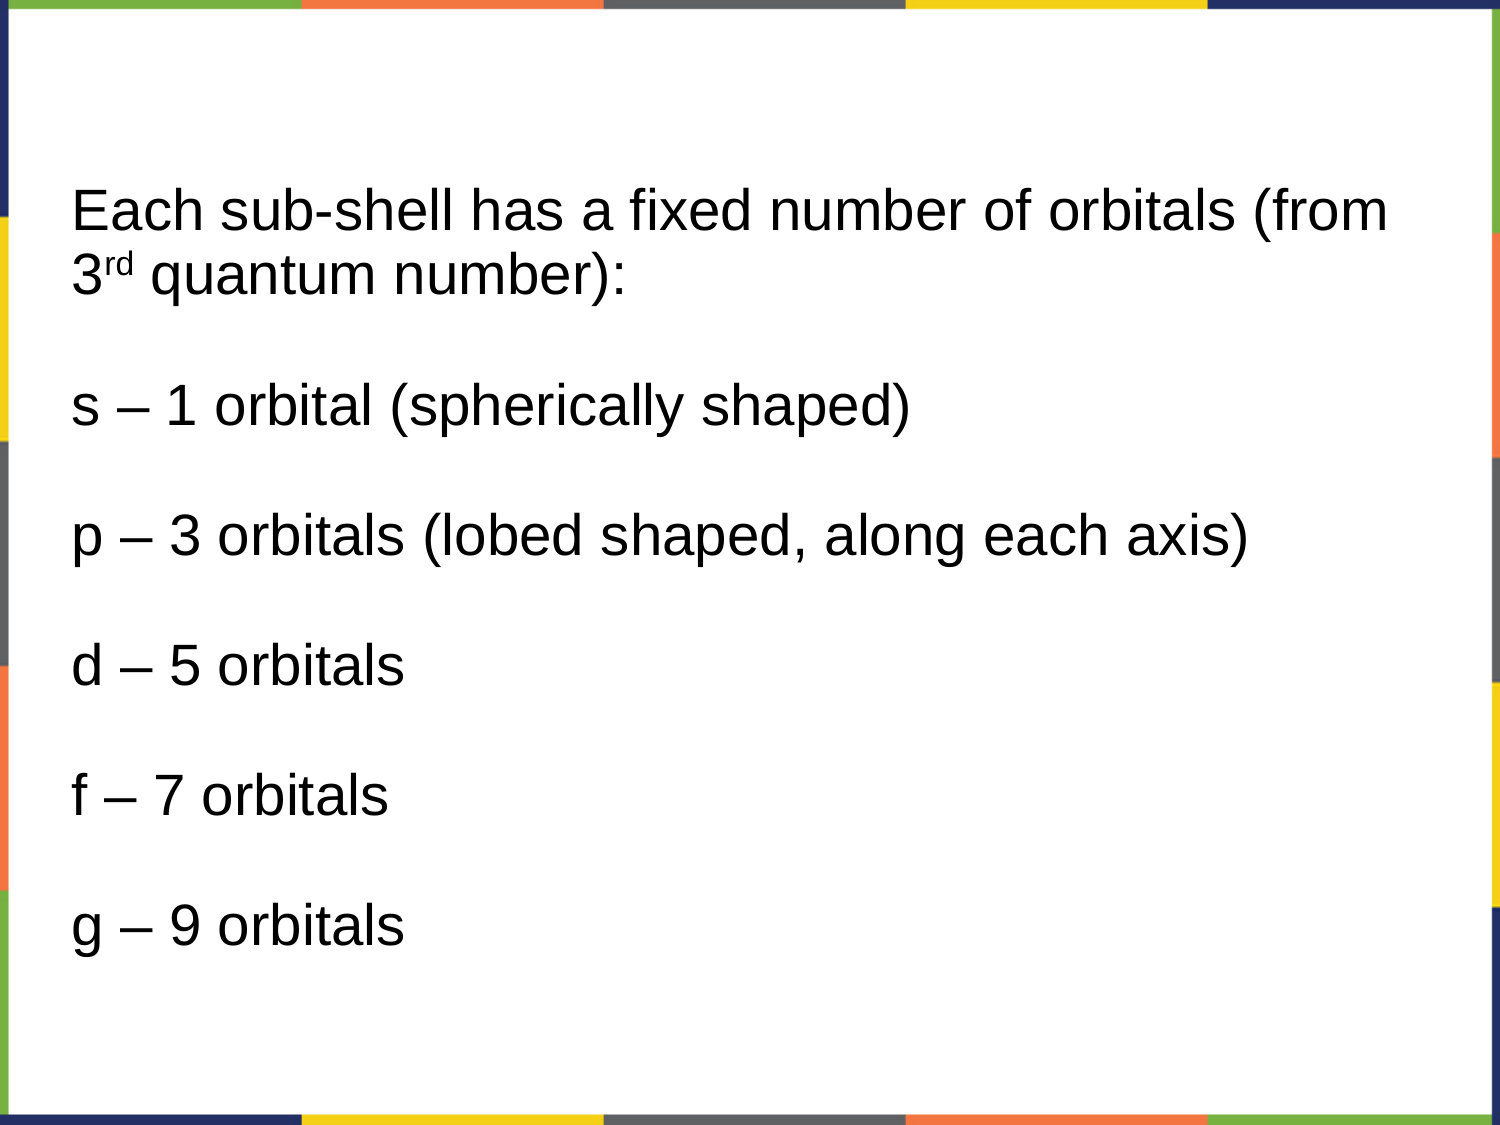

Each sub-shell has a fixed number of orbitals (from 3rd quantum number):
s – 1 orbital (spherically shaped)
p – 3 orbitals (lobed shaped, along each axis)
d – 5 orbitals
f – 7 orbitals
g – 9 orbitals